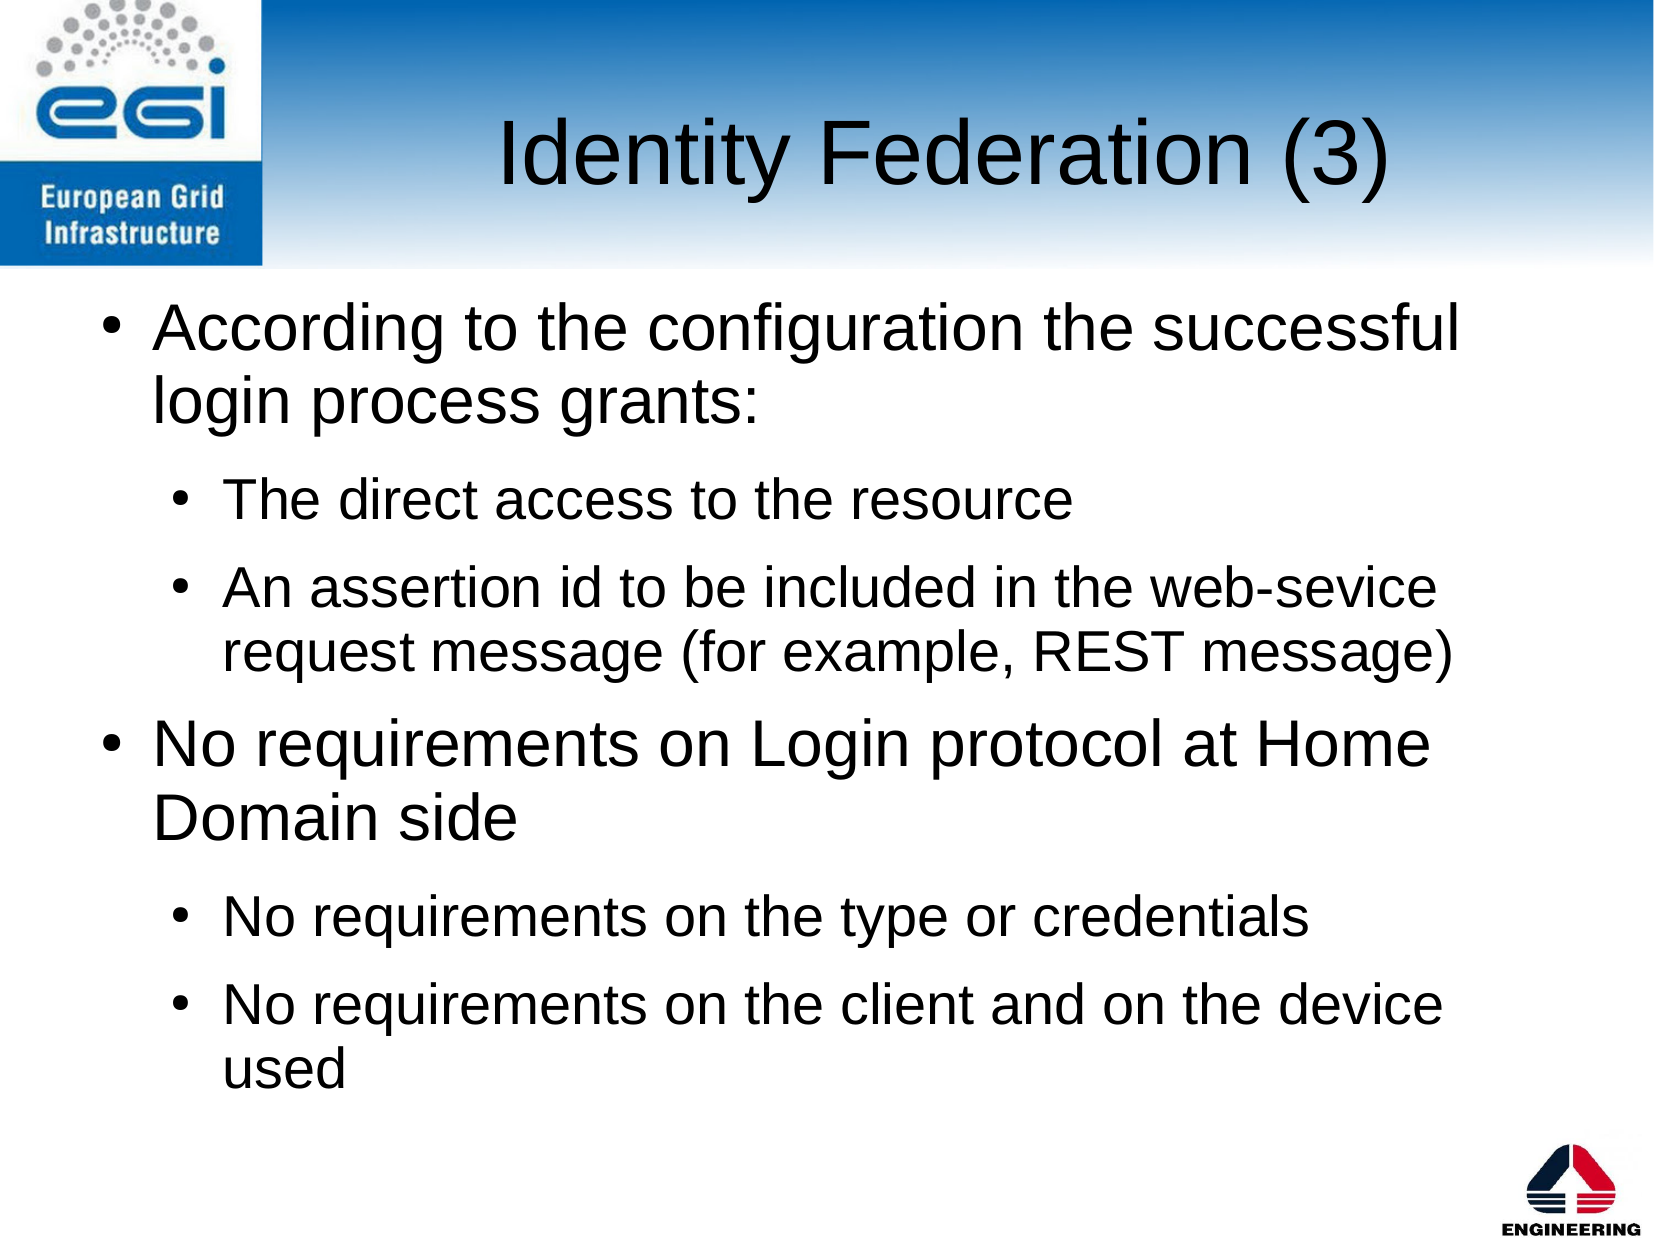

# Identity Federation (3)
According to the configuration the successful login process grants:
The direct access to the resource
An assertion id to be included in the web-sevice request message (for example, REST message)
No requirements on Login protocol at Home Domain side
No requirements on the type or credentials
No requirements on the client and on the device used